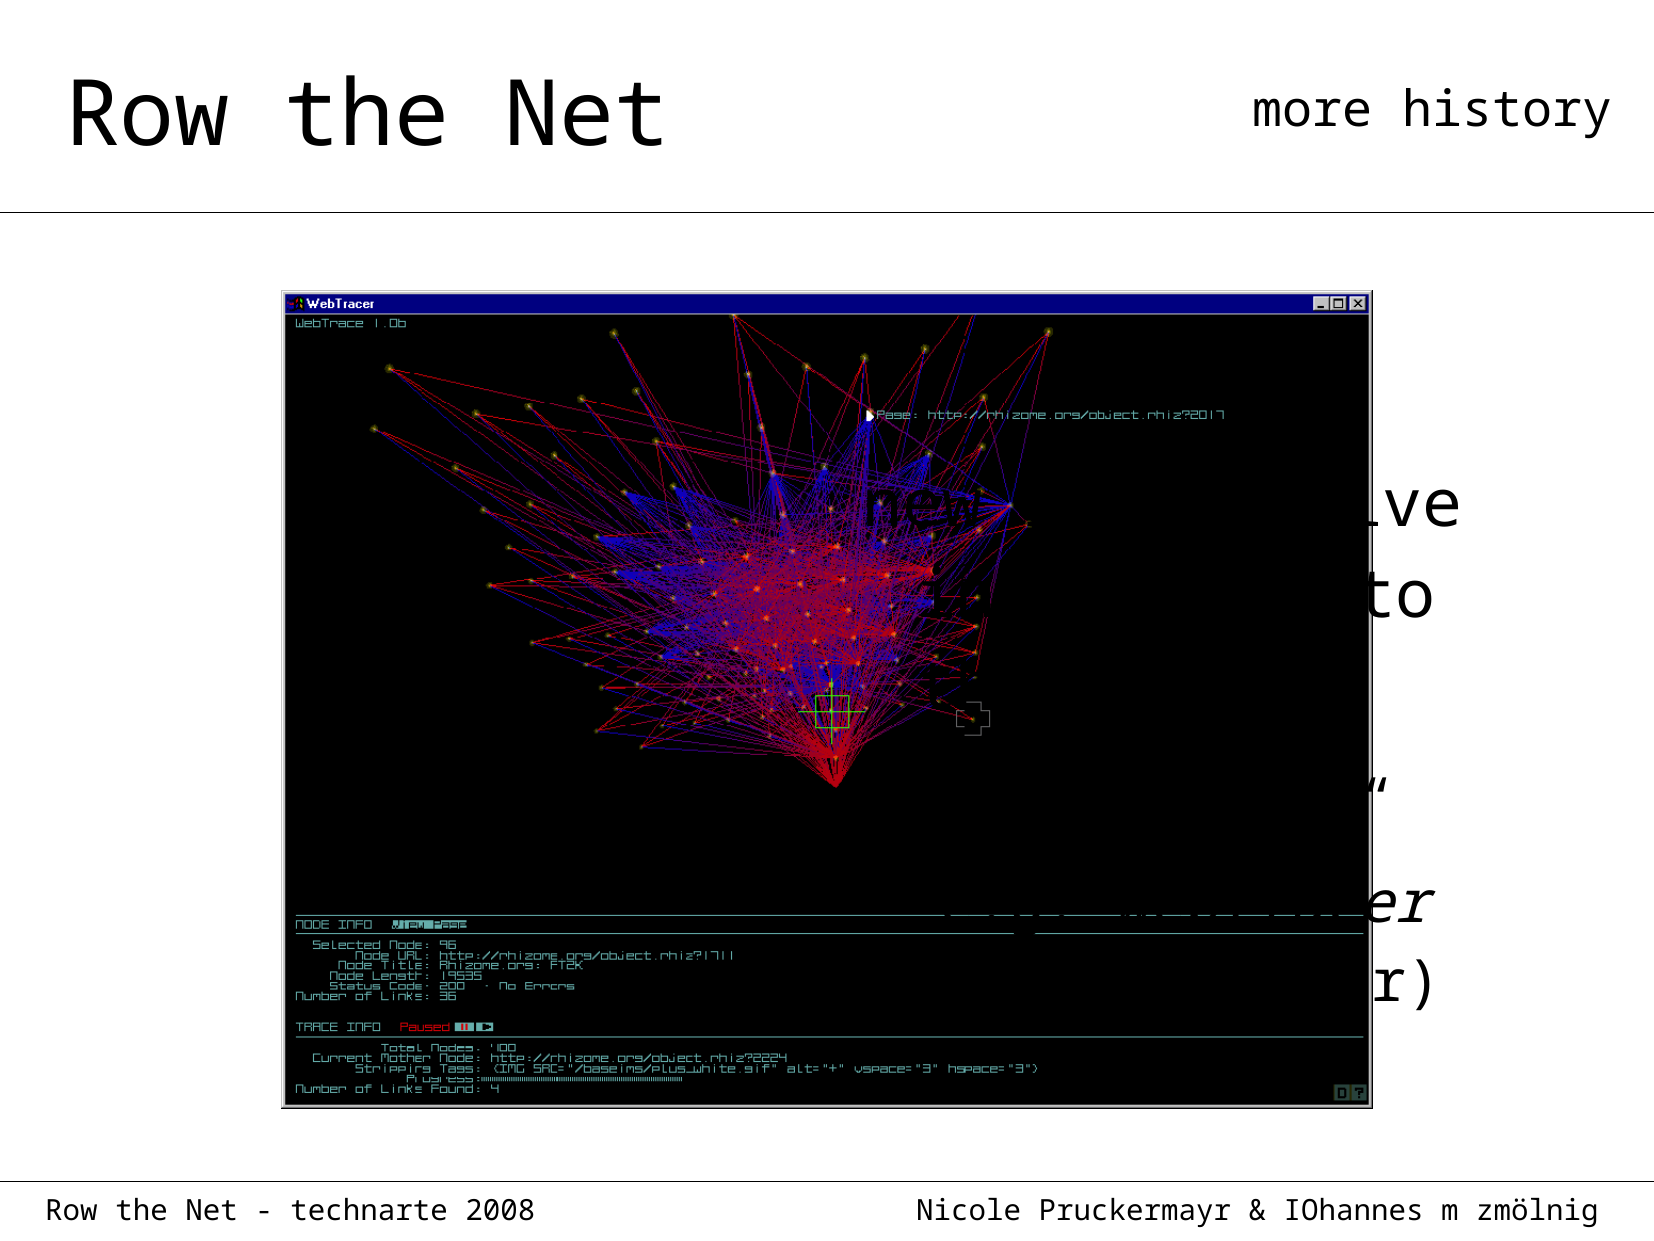

# more history
new interactive interfaces to the WWW
„Browser Art“
e.g. webtracer
(nullpointer)